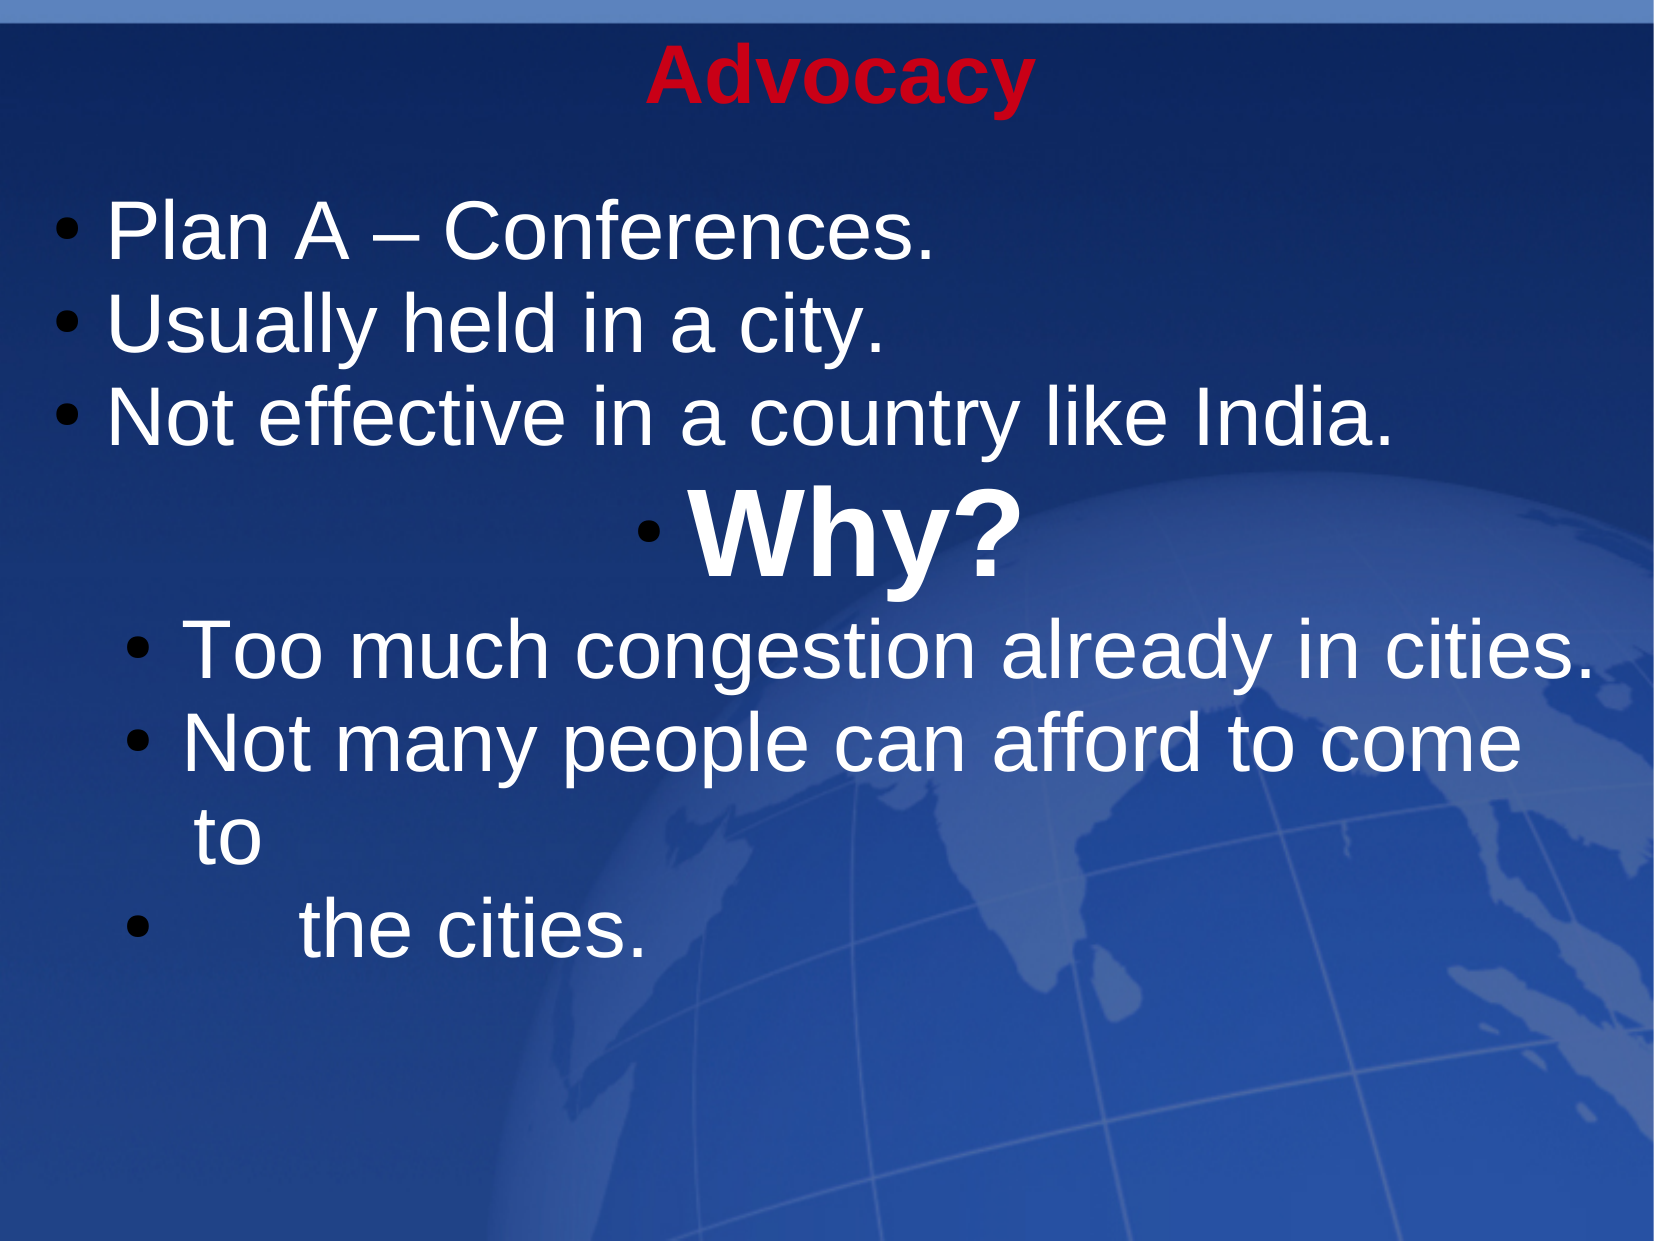

Advocacy
 Plan A – Conferences.
 Usually held in a city.
 Not effective in a country like India.
 Why?
 Too much congestion already in cities.
 Not many people can afford to come to
 the cities.